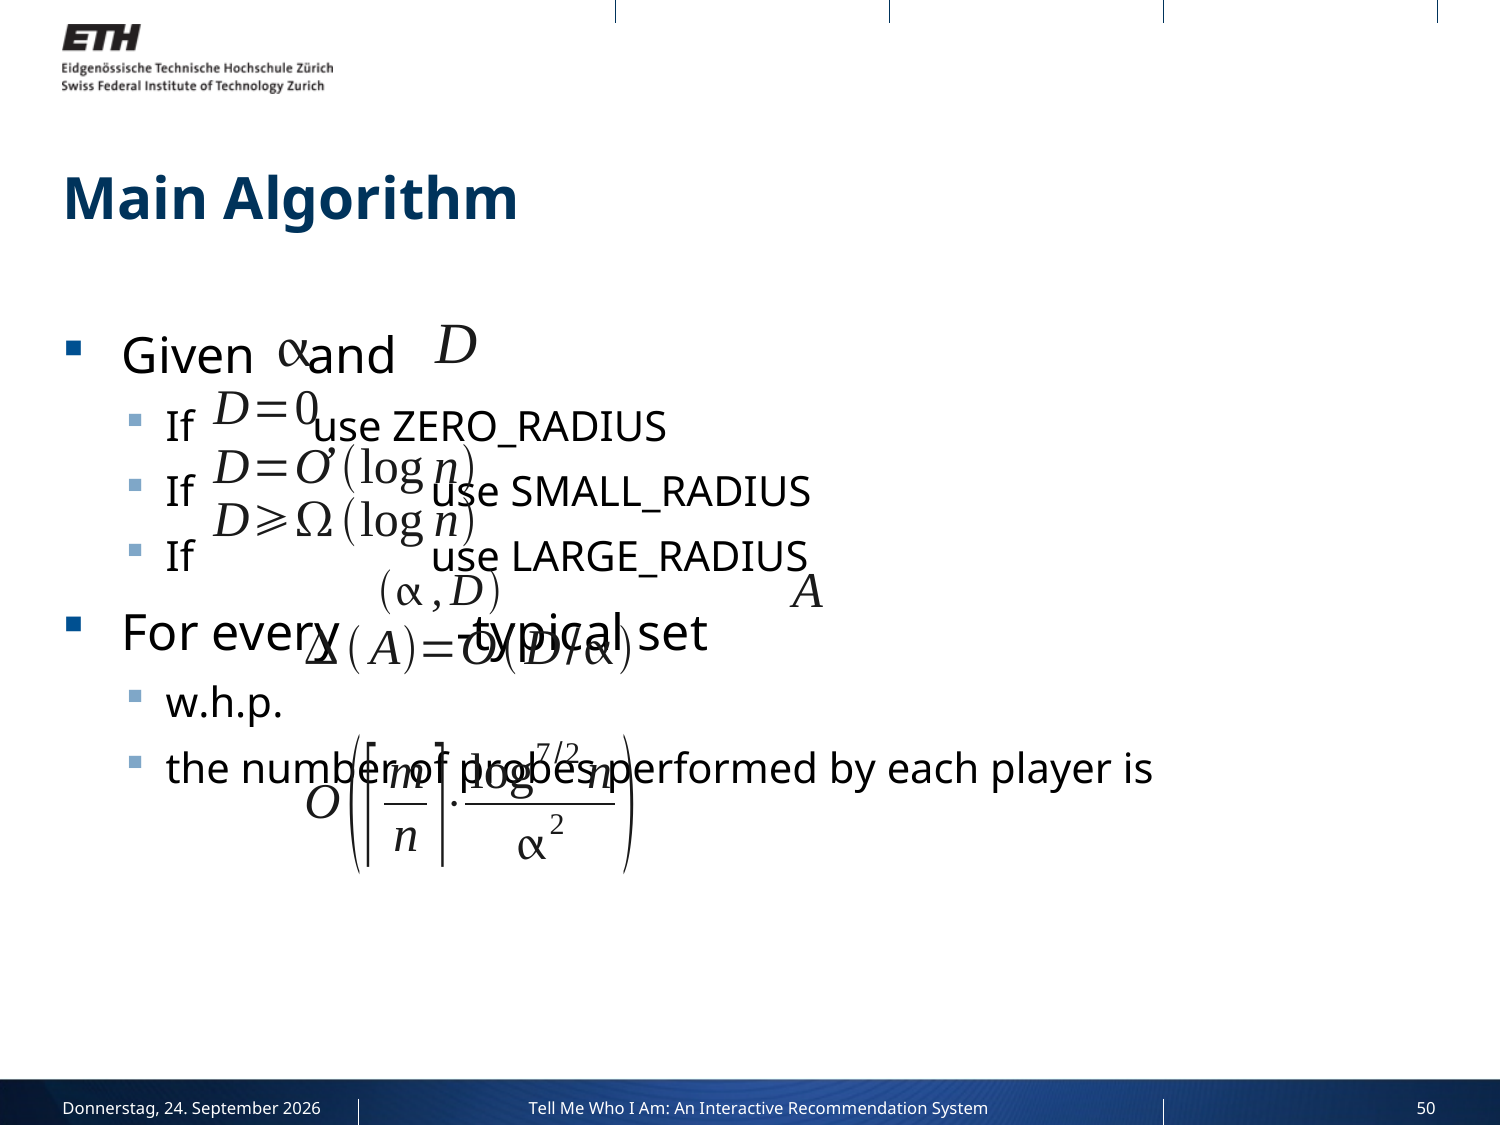

# Main Algorithm
Given and
If use ZERO_RADIUS
If use SMALL_RADIUS
If use LARGE_RADIUS
For every -typical set
w.h.p.
the number of probes performed by each player is
50